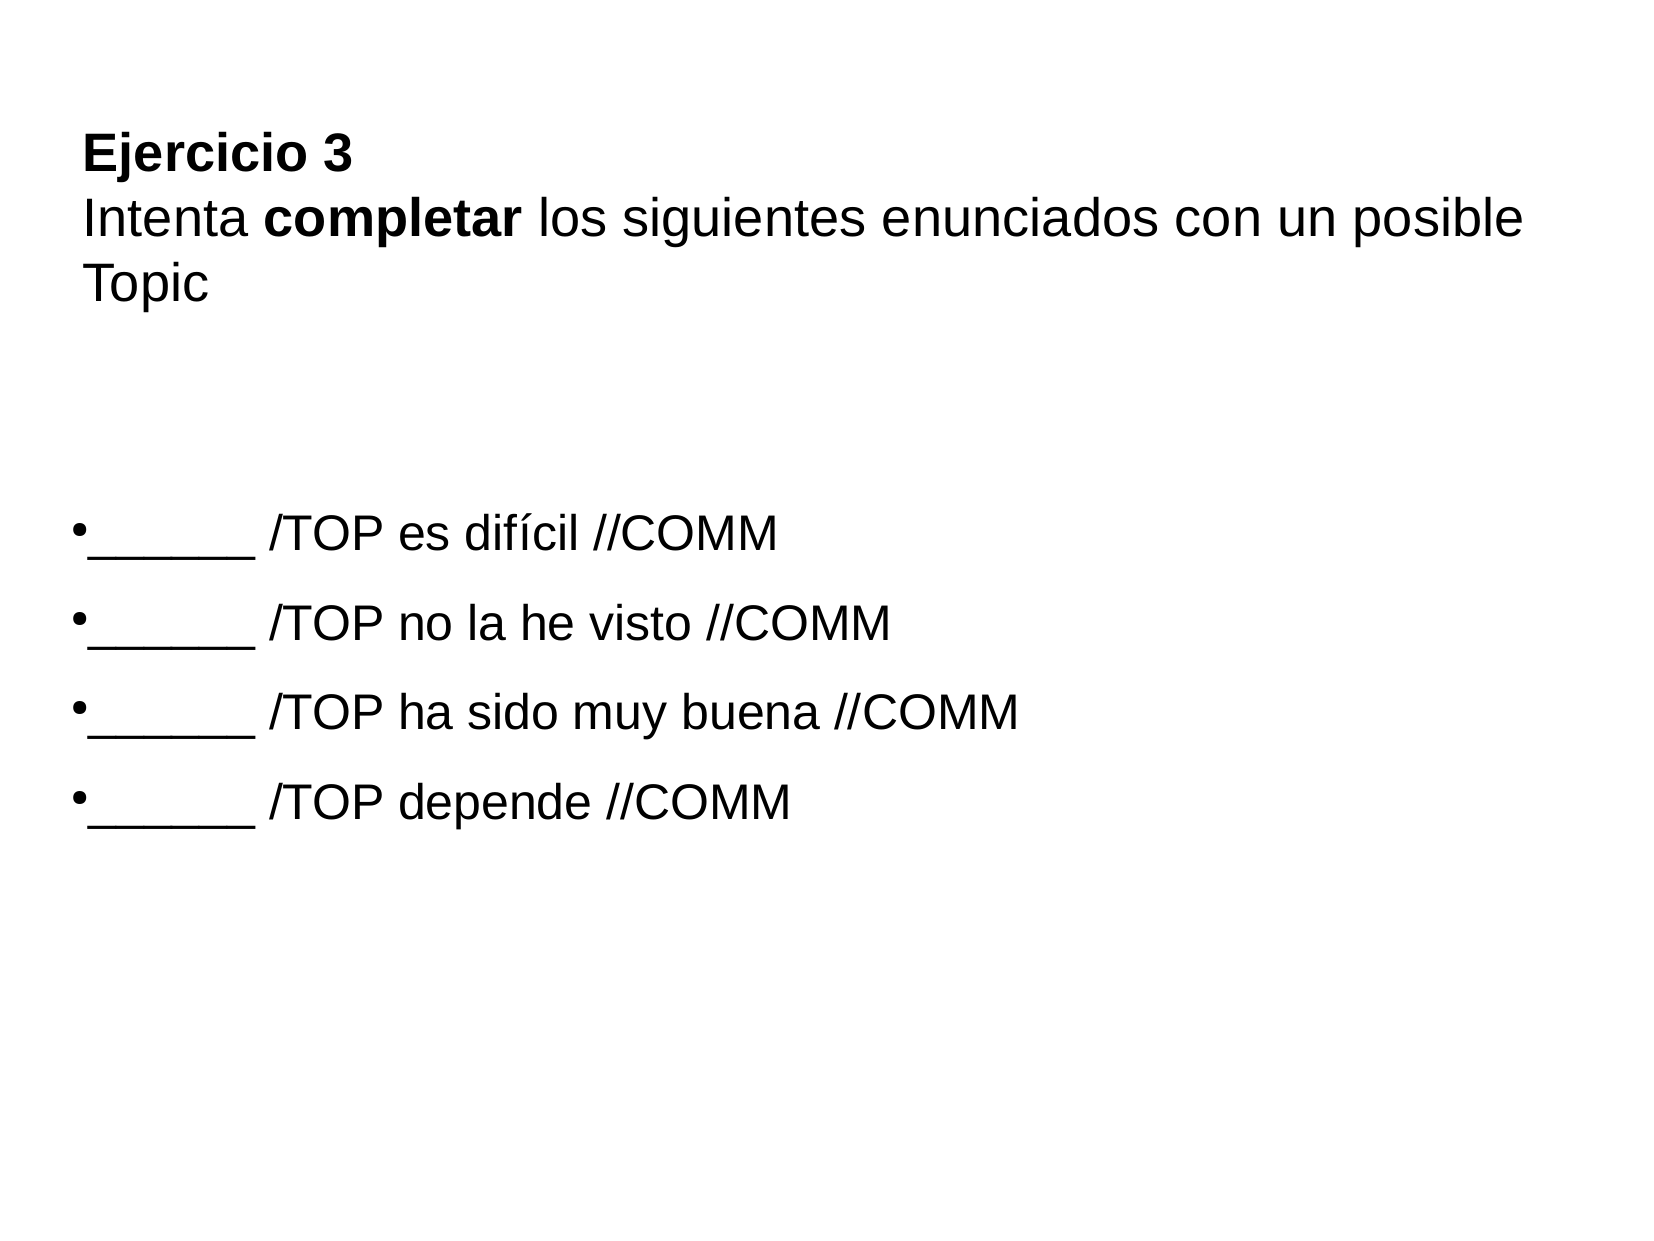

Ejercicio 3
Intenta completar los siguientes enunciados con un posible Topic
# ______ /TOP es difícil //COMM
______ /TOP no la he visto //COMM
______ /TOP ha sido muy buena //COMM
______ /TOP depende //COMM